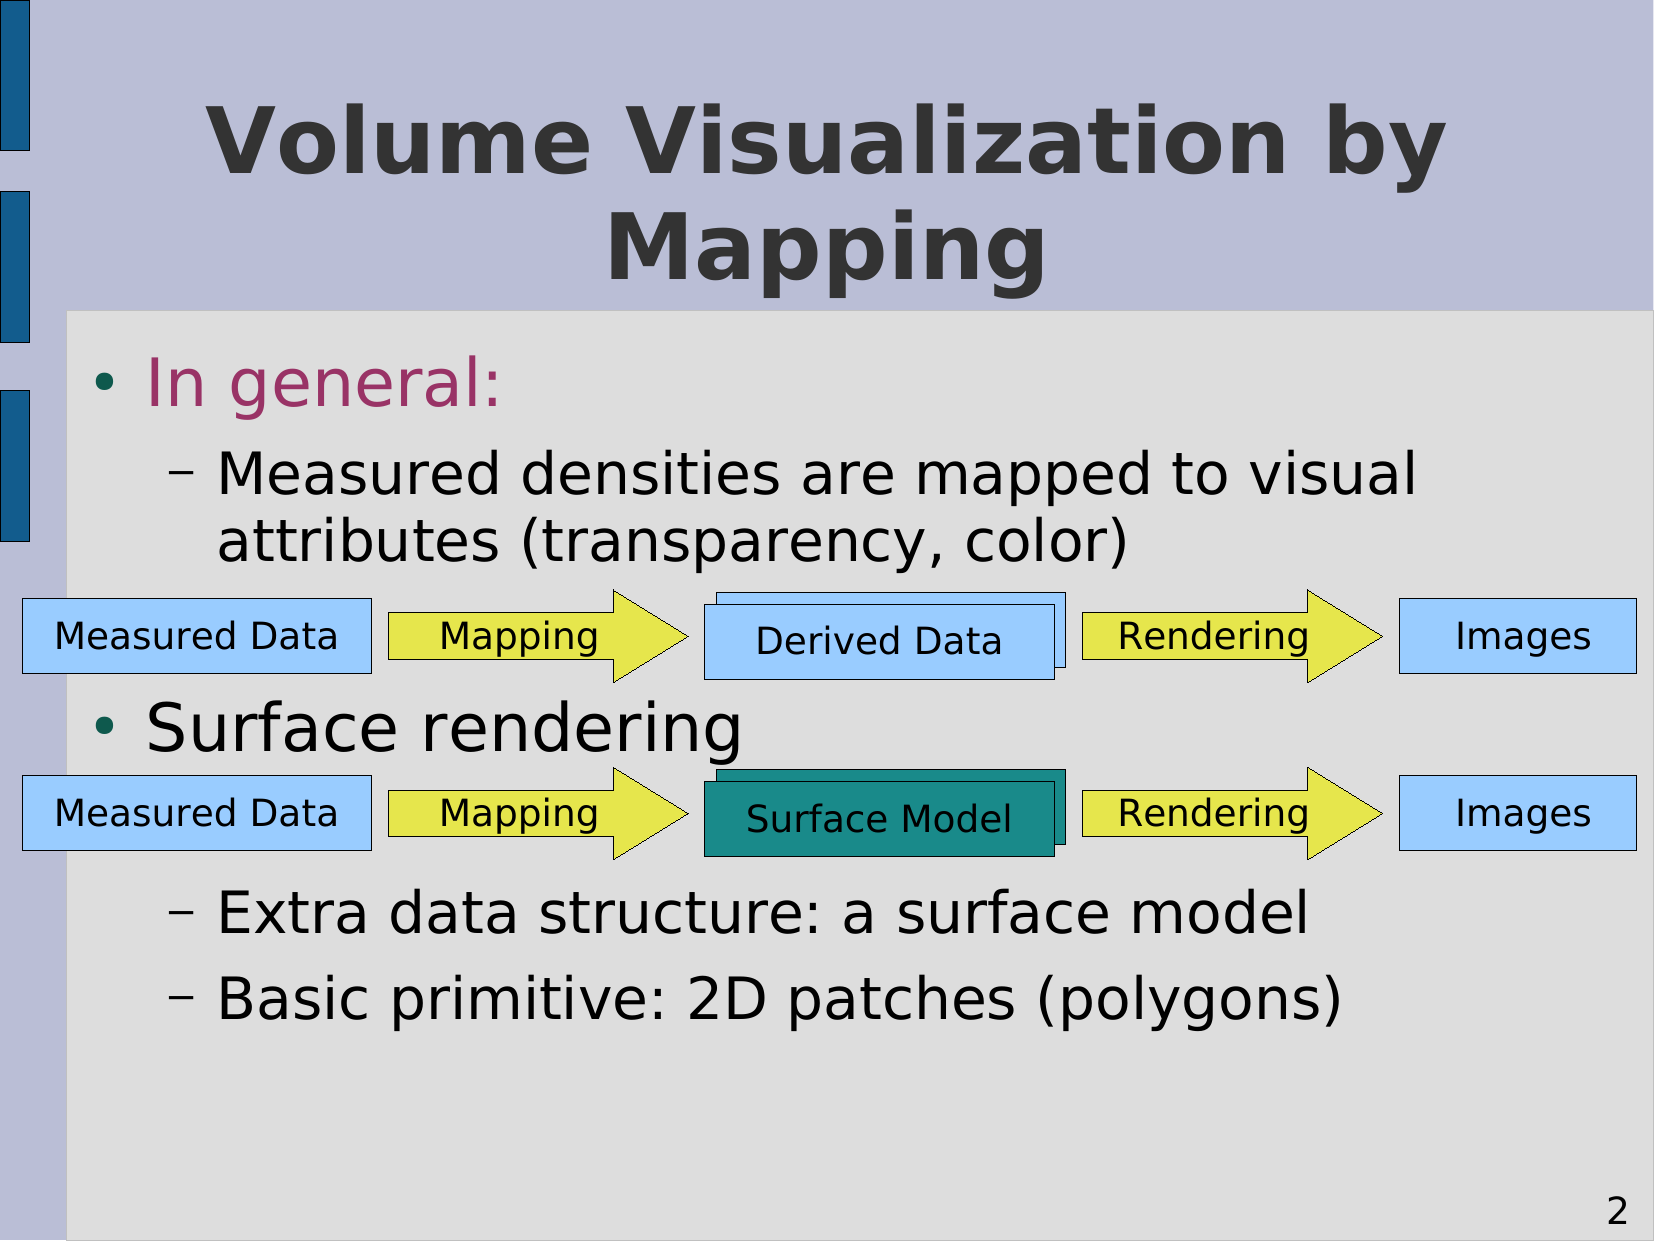

# Volume Visualization by Mapping
In general:
Measured densities are mapped to visual attributes (transparency, color)
Surface rendering
Extra data structure: a surface model
Basic primitive: 2D patches (polygons)
Mapping
Rendering
Measured Data
Derived Data
Measured Data
 Images
Mapping
Rendering
Measured Data
Surface Model
Measured Data
 Images